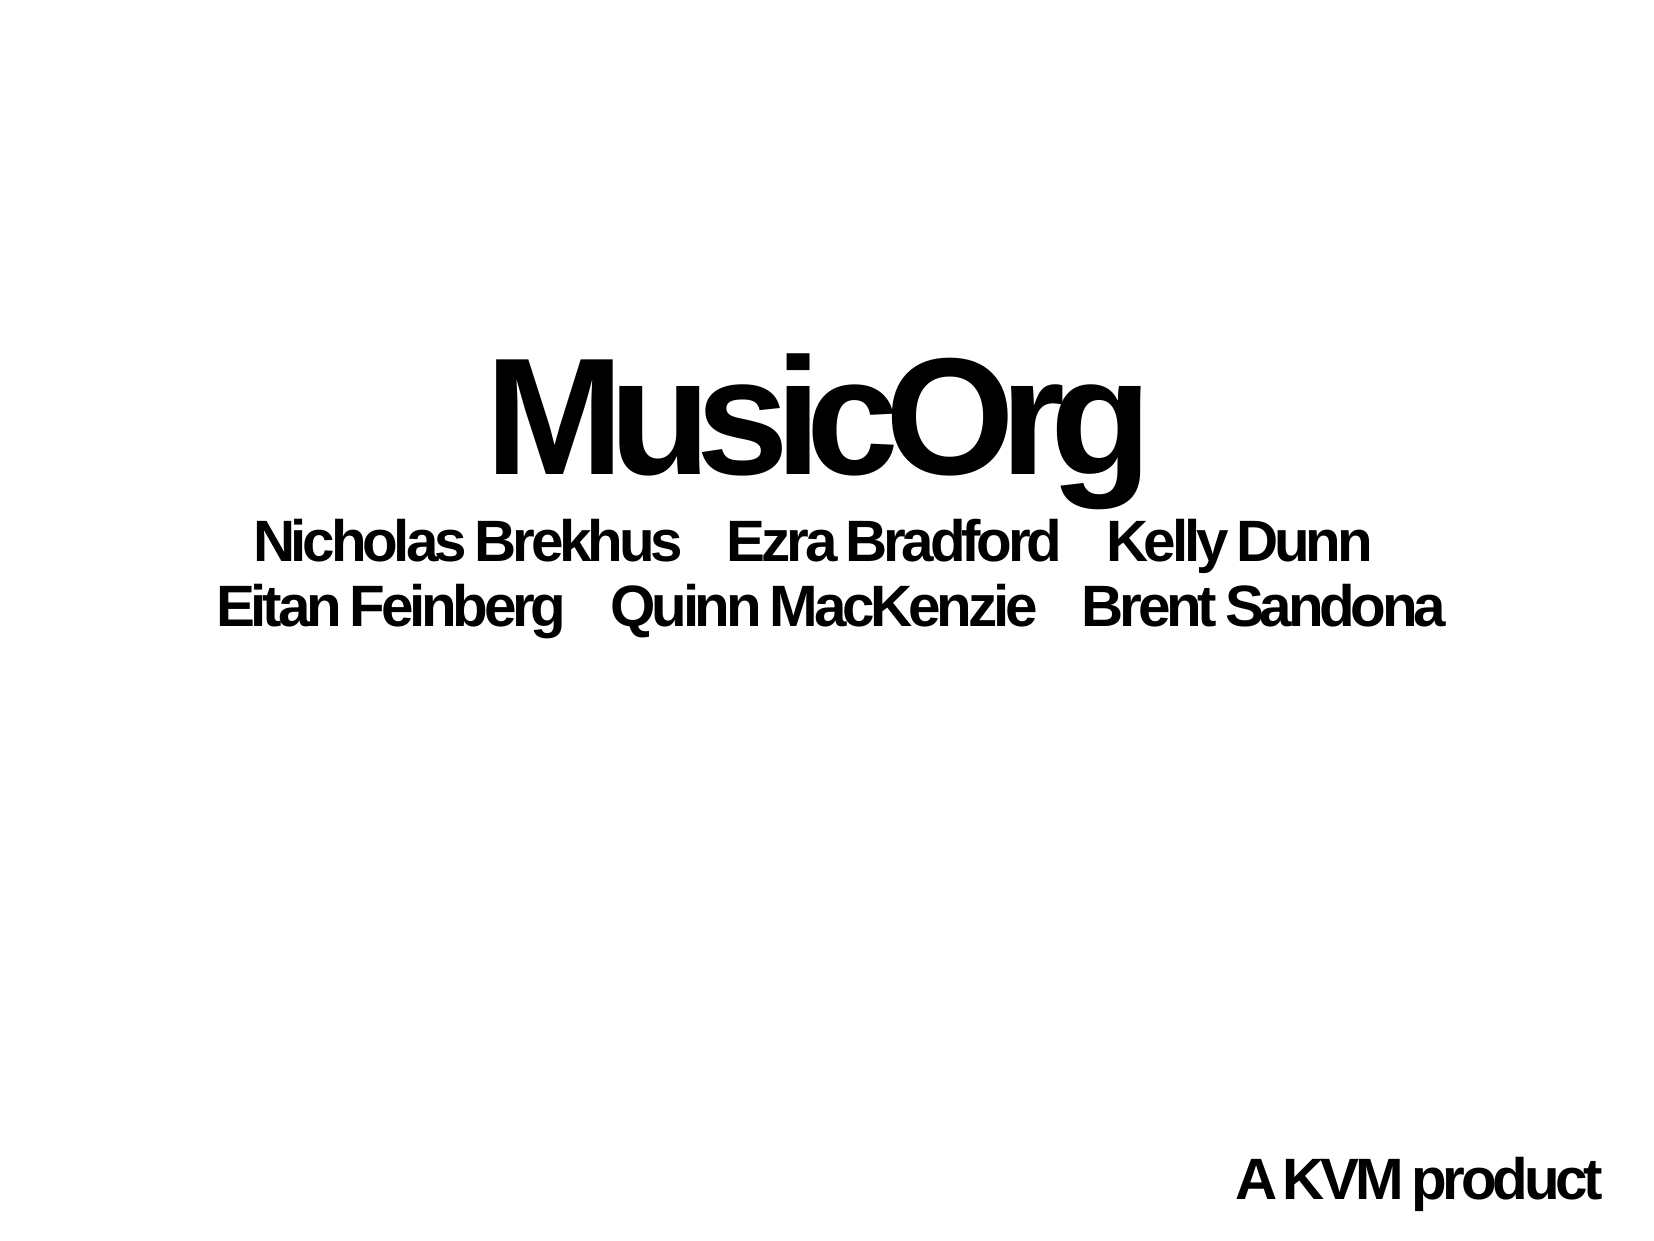

# MusicOrg
Nicholas Brekhus Ezra Bradford Kelly Dunn
Eitan Feinberg Quinn MacKenzie Brent Sandona
A KVM product